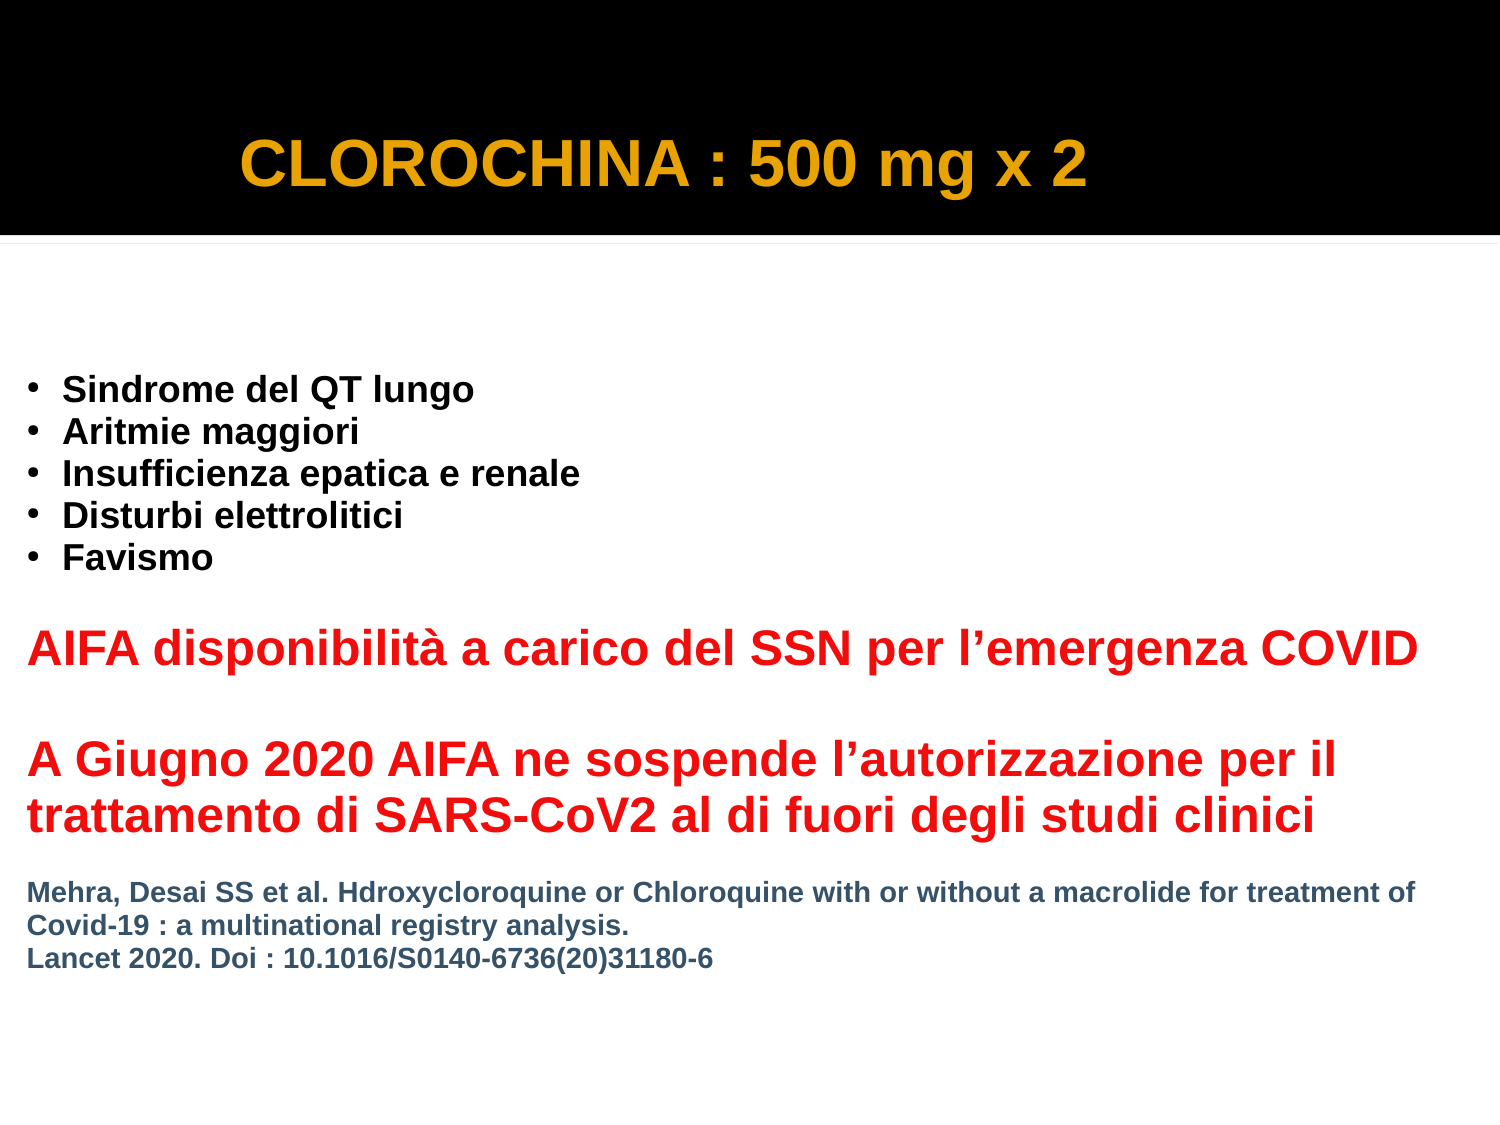

#
CLOROCHINA : 500 mg x 2
Sindrome del QT lungo
Aritmie maggiori
Insufficienza epatica e renale
Disturbi elettrolitici
Favismo
AIFA disponibilità a carico del SSN per l’emergenza COVID
A Giugno 2020 AIFA ne sospende l’autorizzazione per il trattamento di SARS-CoV2 al di fuori degli studi clinici
Mehra, Desai SS et al. Hdroxycloroquine or Chloroquine with or without a macrolide for treatment of Covid-19 : a multinational registry analysis.
Lancet 2020. Doi : 10.1016/S0140-6736(20)31180-6